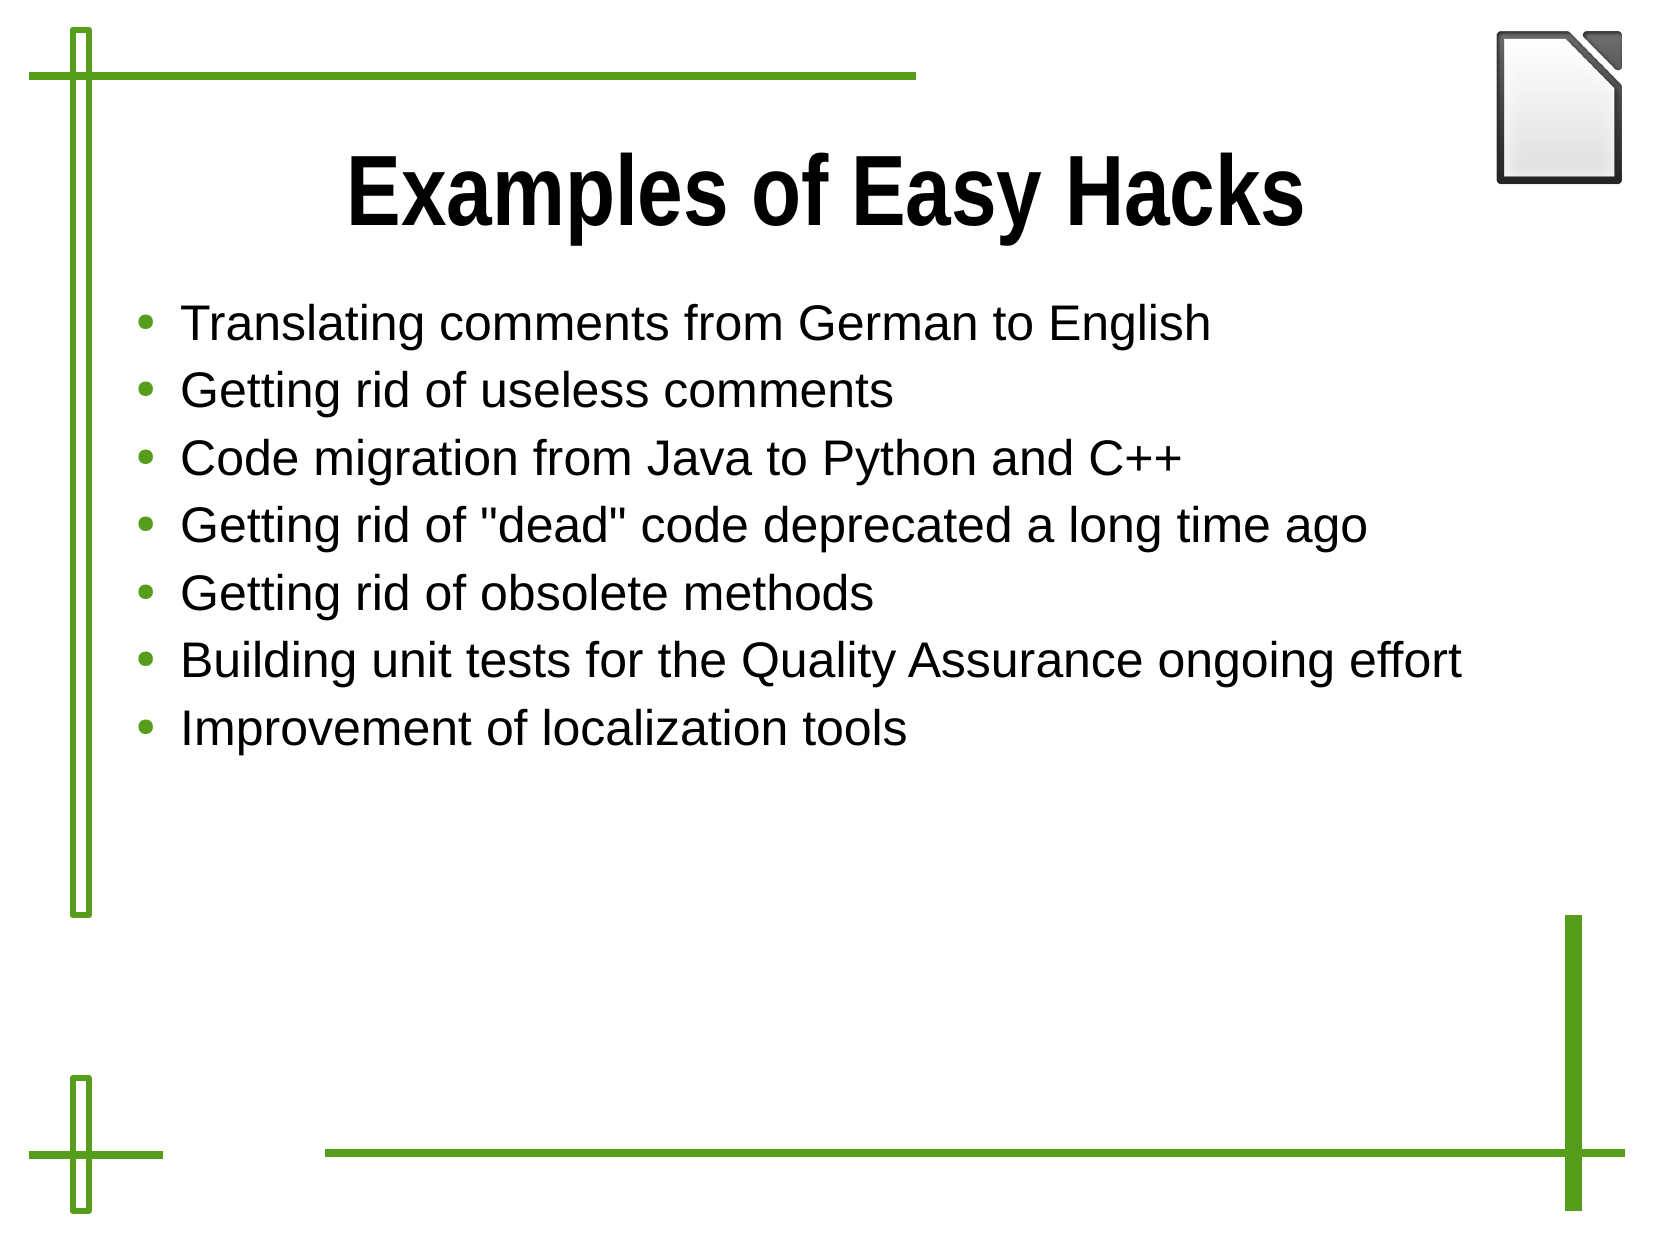

# Examples of Easy Hacks
Translating comments from German to English
Getting rid of useless comments
Code migration from Java to Python and C++
Getting rid of "dead" code deprecated a long time ago
Getting rid of obsolete methods
Building unit tests for the Quality Assurance ongoing effort
Improvement of localization tools